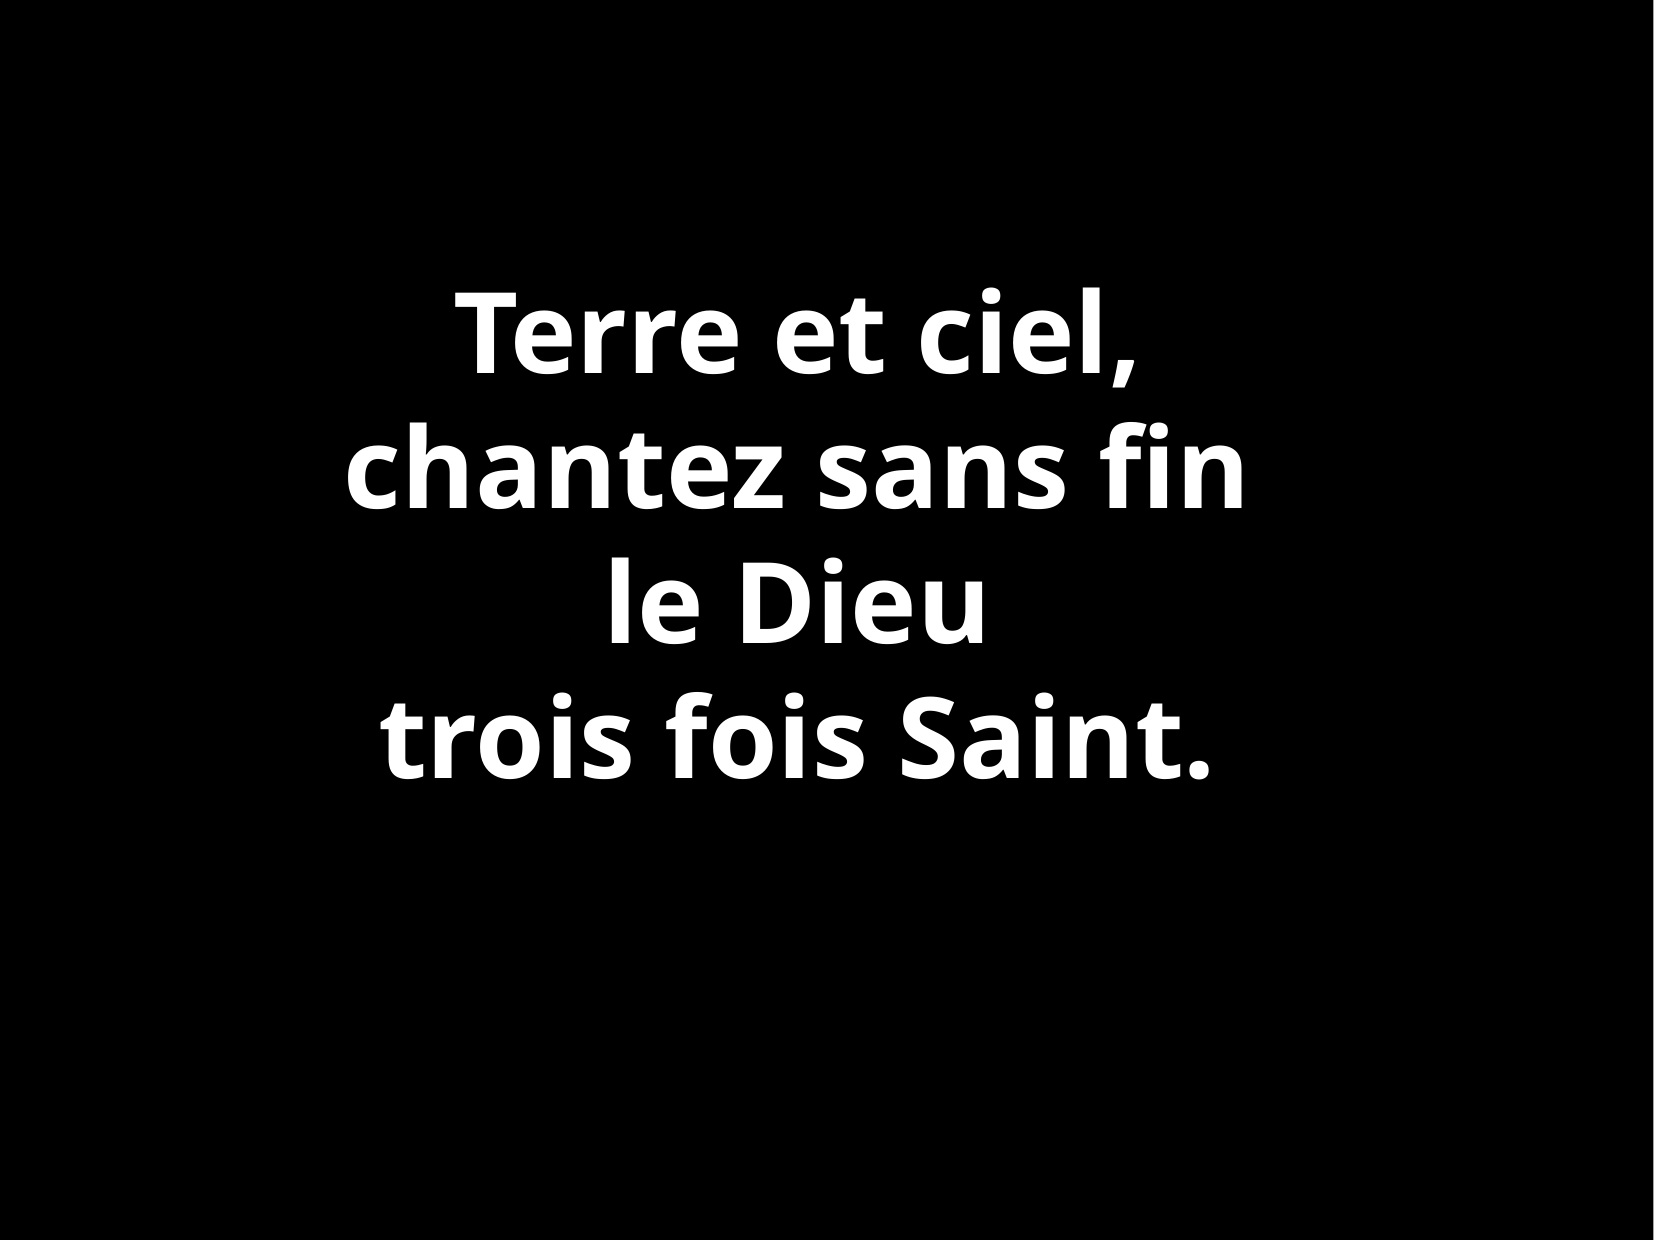

Terre et ciel,
chantez sans fin
le Dieu
trois fois Saint.